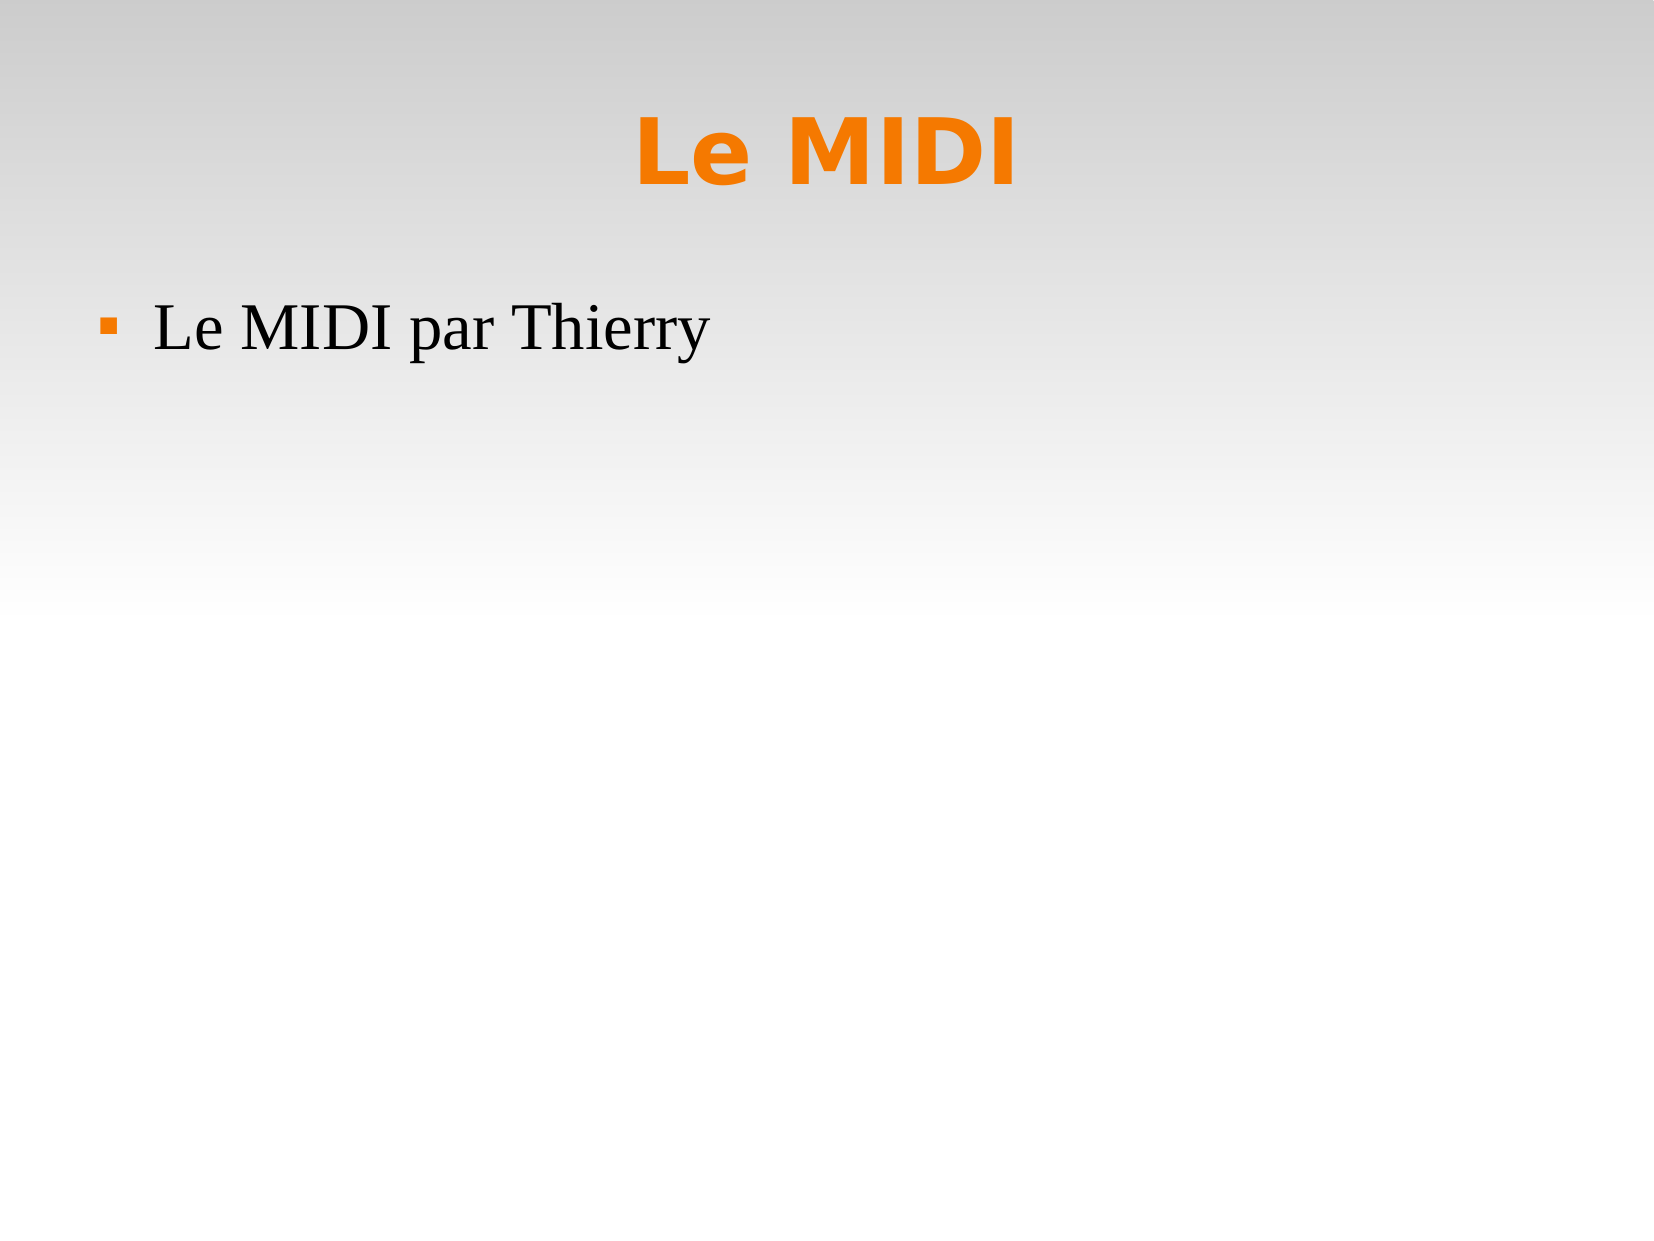

# Le MIDI
Le MIDI par Thierry